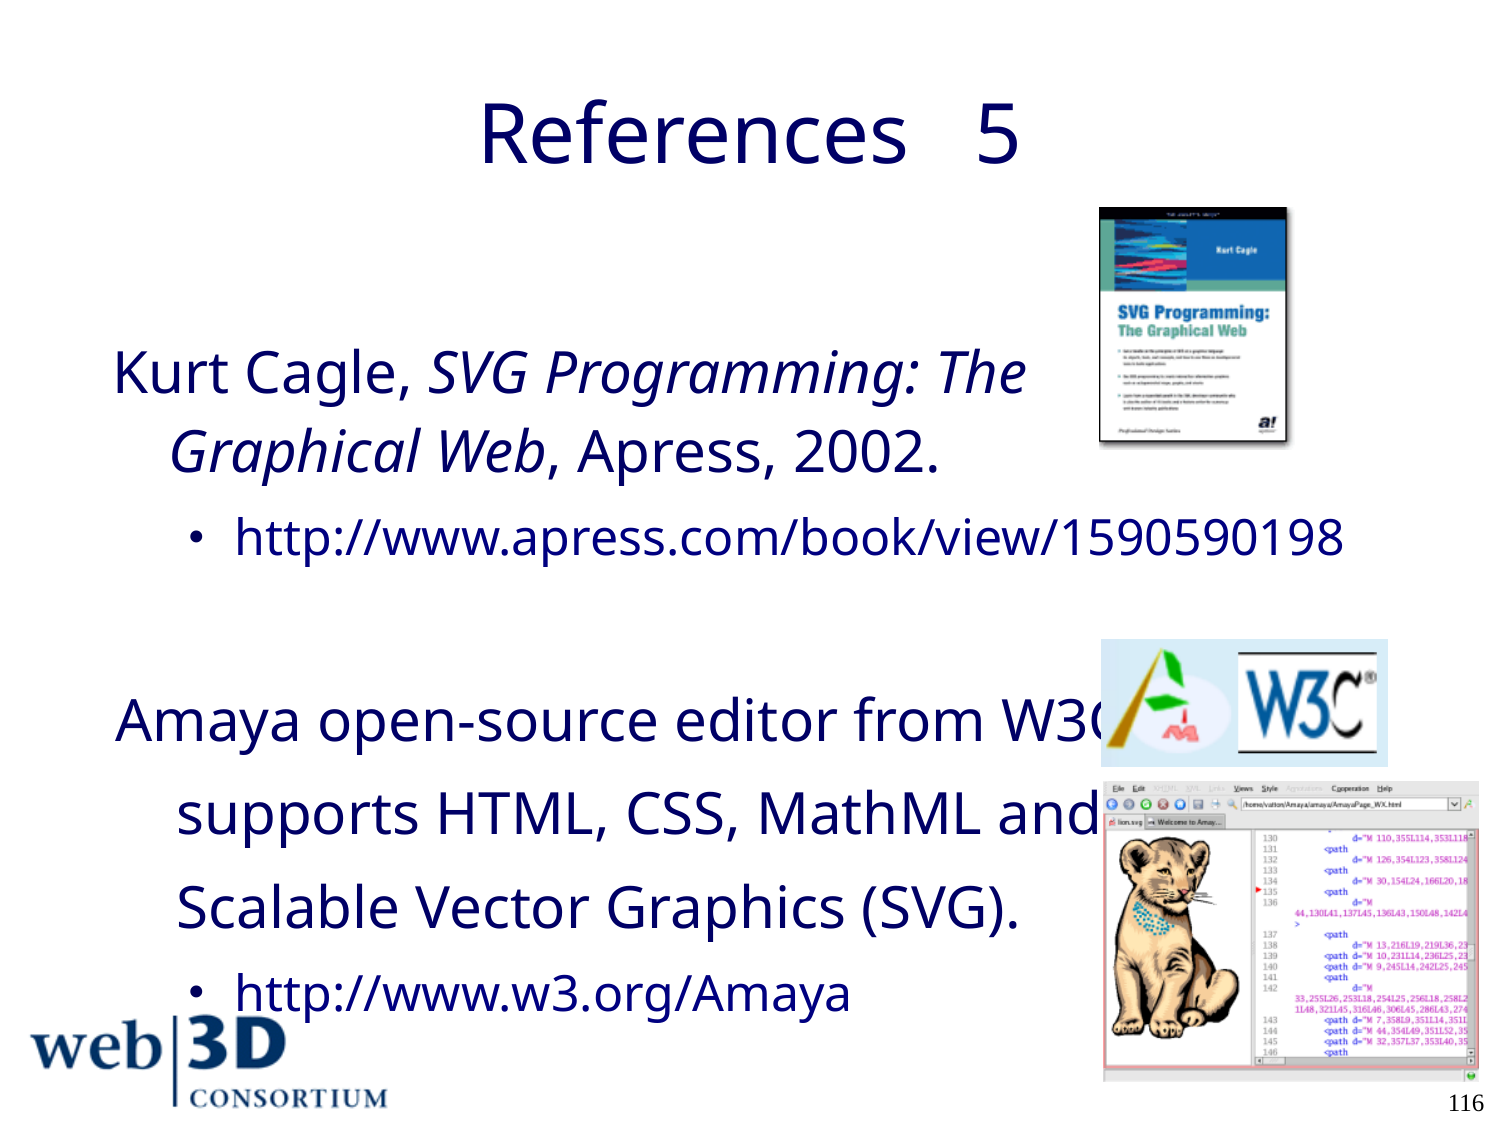

# References 5
Kurt Cagle, SVG Programming: The Graphical Web, Apress, 2002.
http://www.apress.com/book/view/1590590198
Amaya open-source editor from W3C
 supports HTML, CSS, MathML and
 Scalable Vector Graphics (SVG).
http://www.w3.org/Amaya